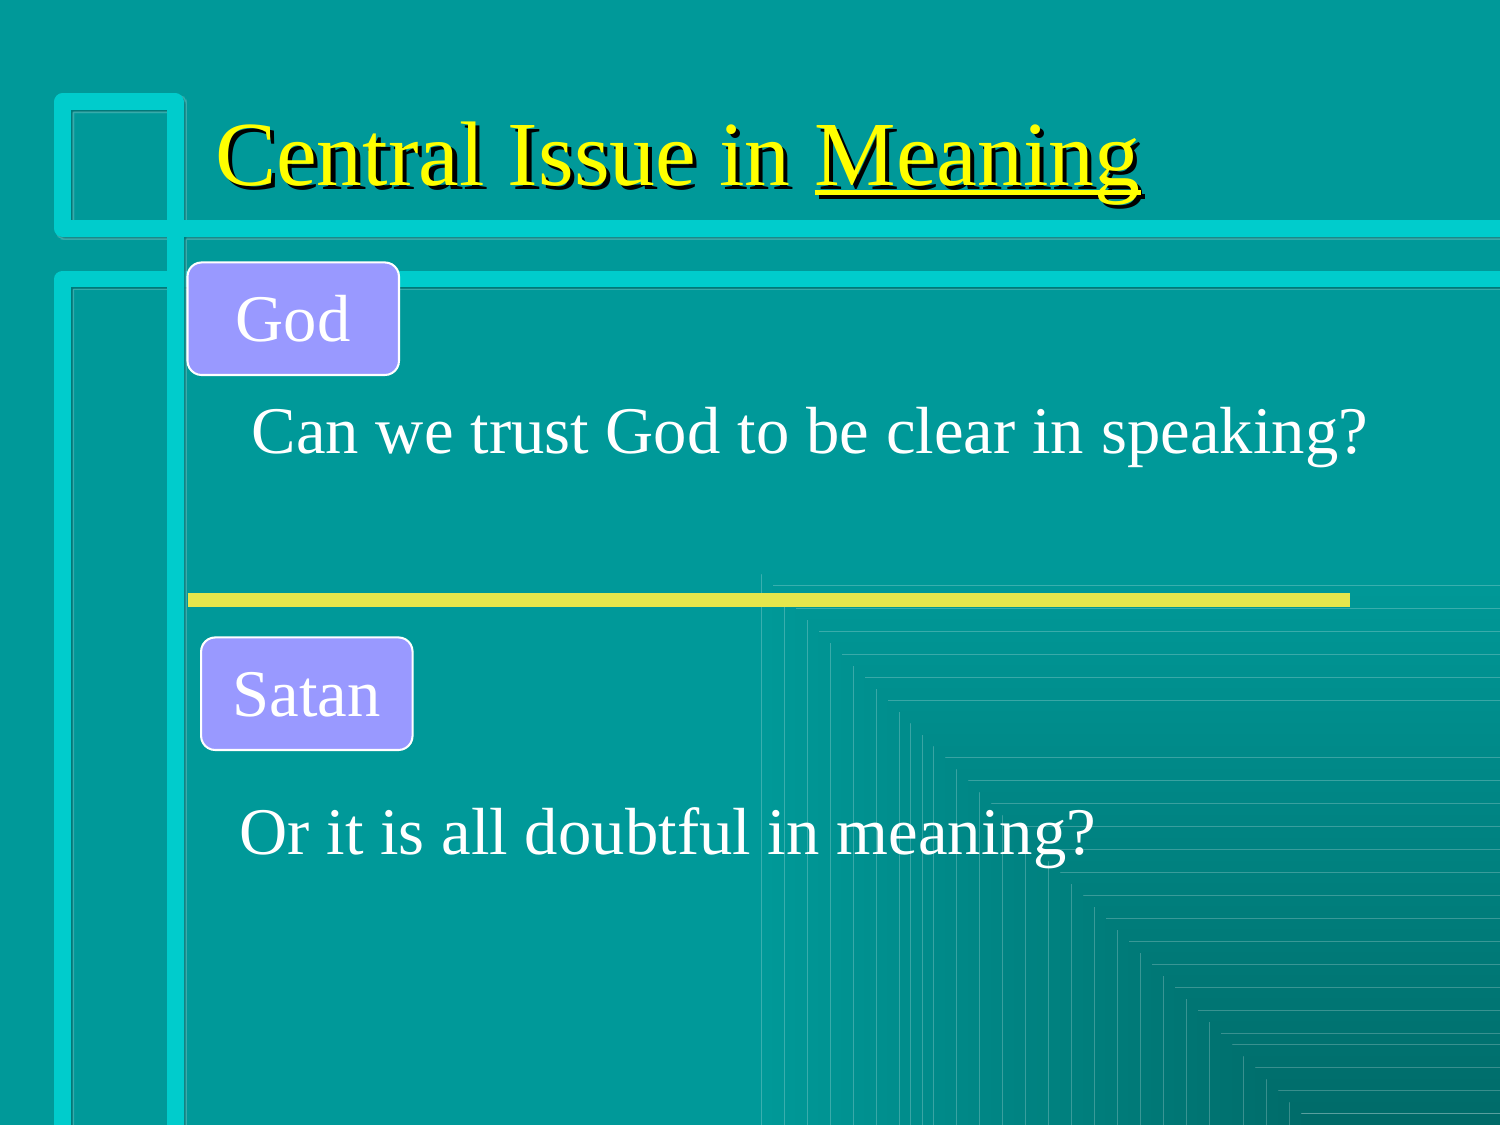

# Central Issue in Meaning
God
Can we trust God to be clear in speaking?
Satan
Or it is all doubtful in meaning?